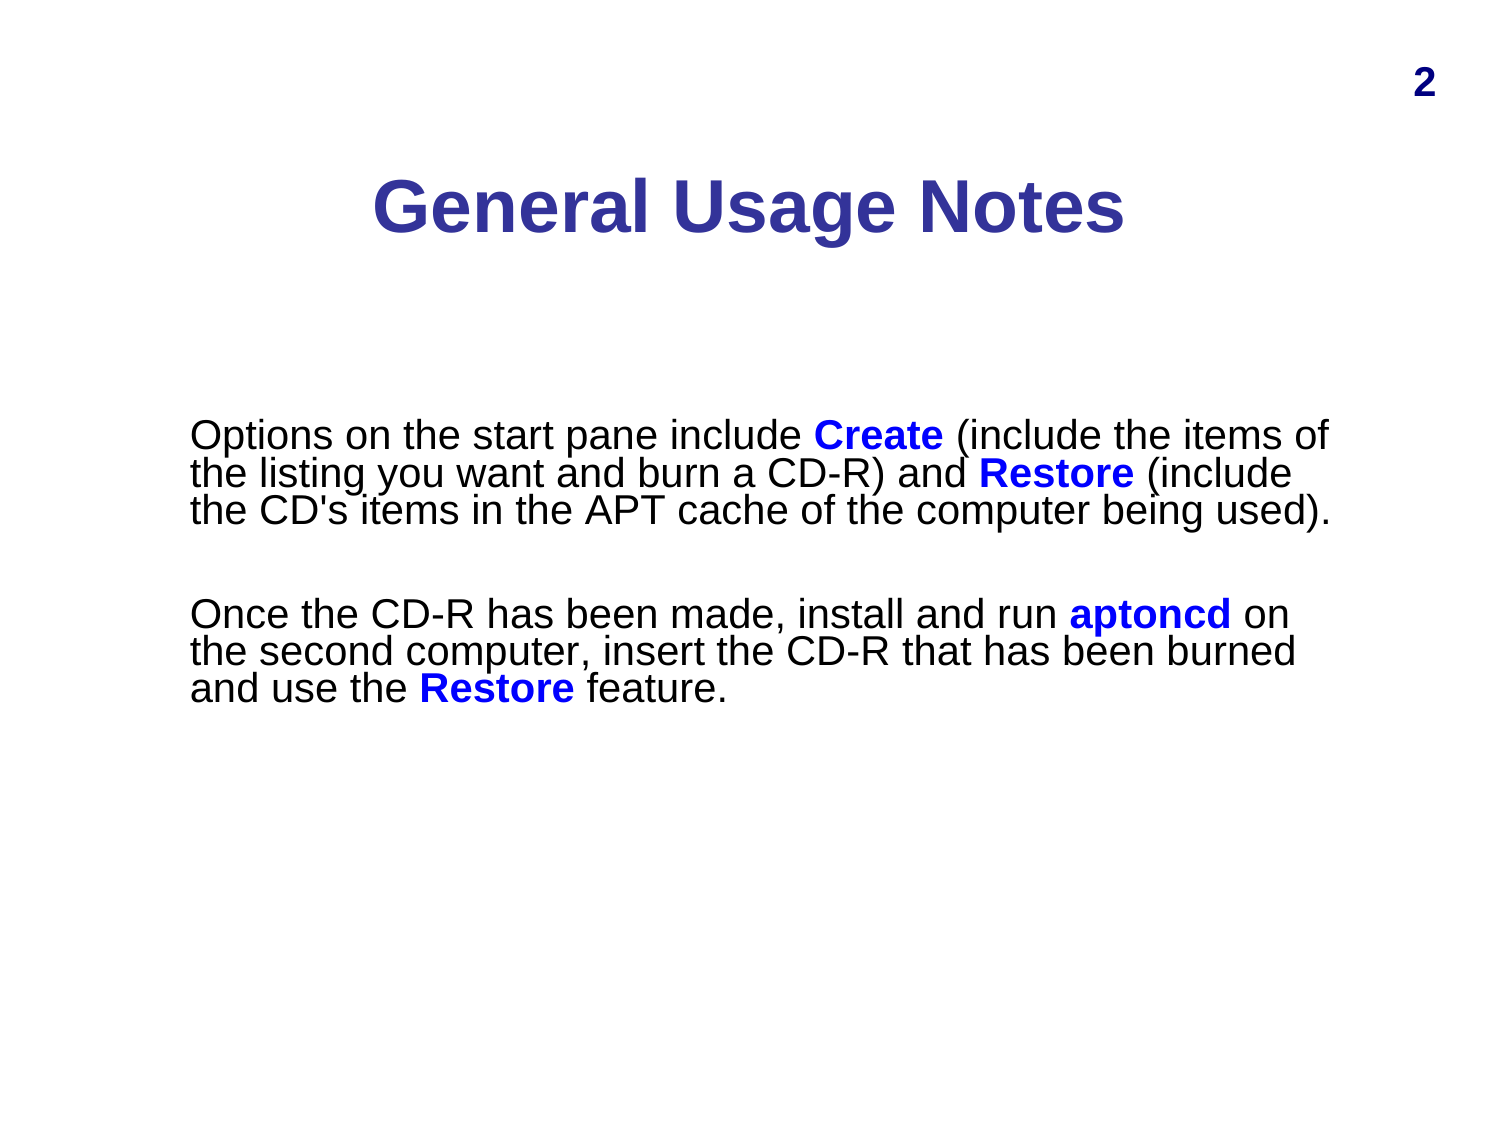

2
# General Usage Notes
Options on the start pane include Create (include the items of the listing you want and burn a CD-R) and Restore (include the CD's items in the APT cache of the computer being used).
Once the CD-R has been made, install and run aptoncd on the second computer, insert the CD-R that has been burned and use the Restore feature.